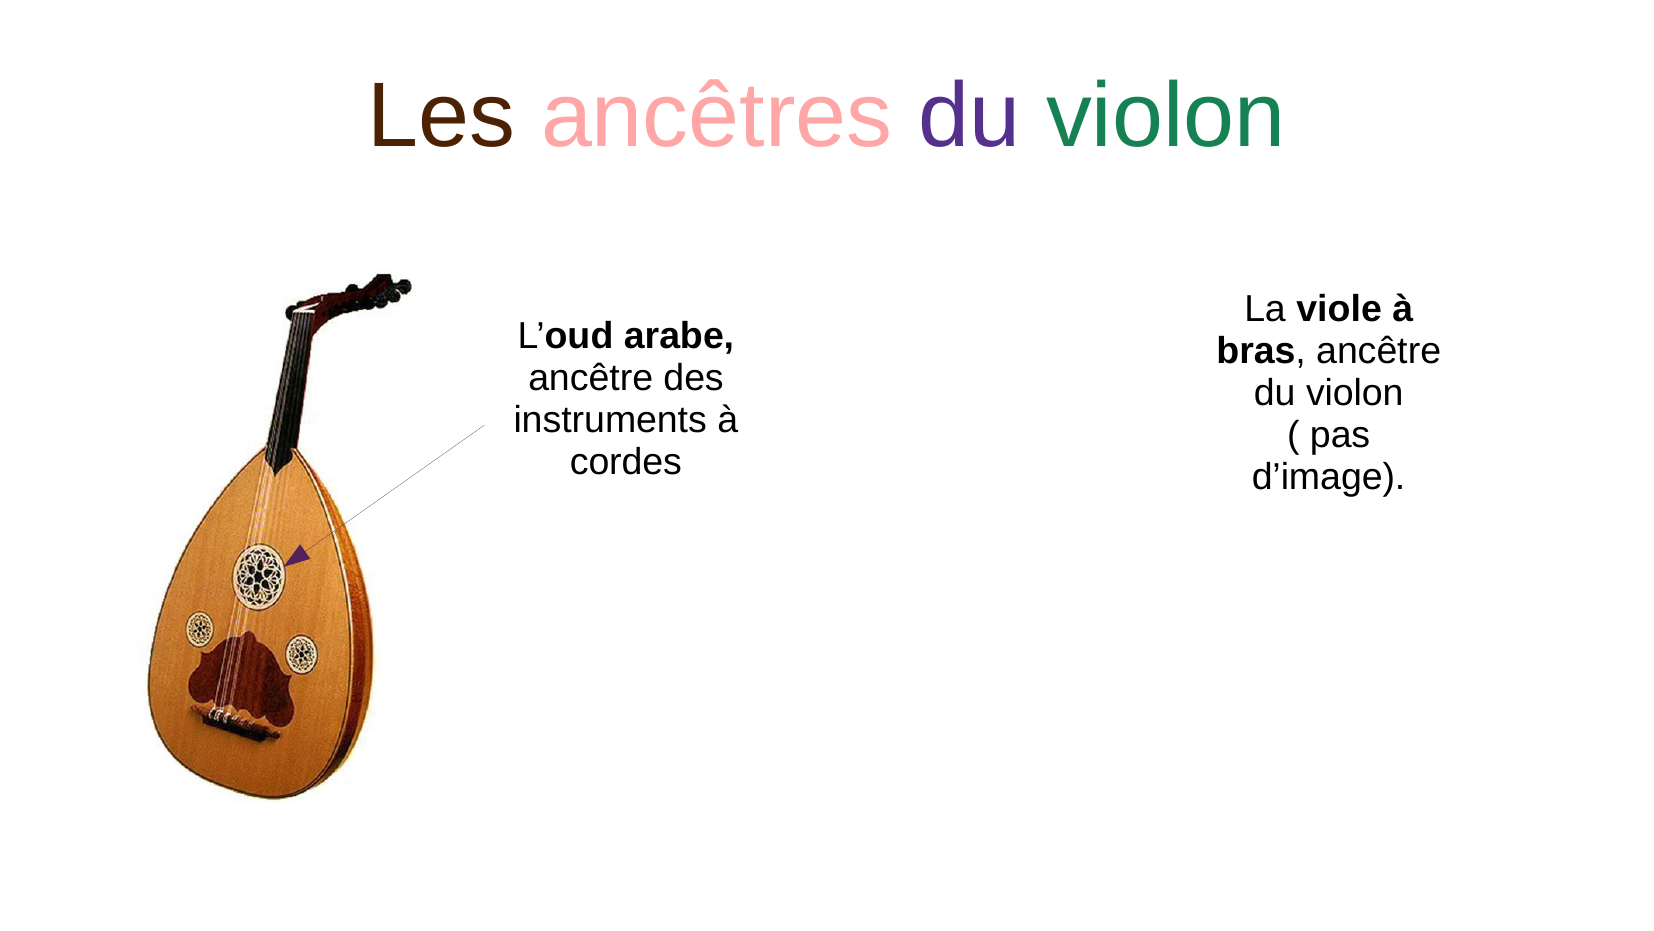

# Les ancêtres du violon
La viole à bras, ancêtre du violon ( pas d’image).
L’oud arabe, ancêtre des instruments à cordes